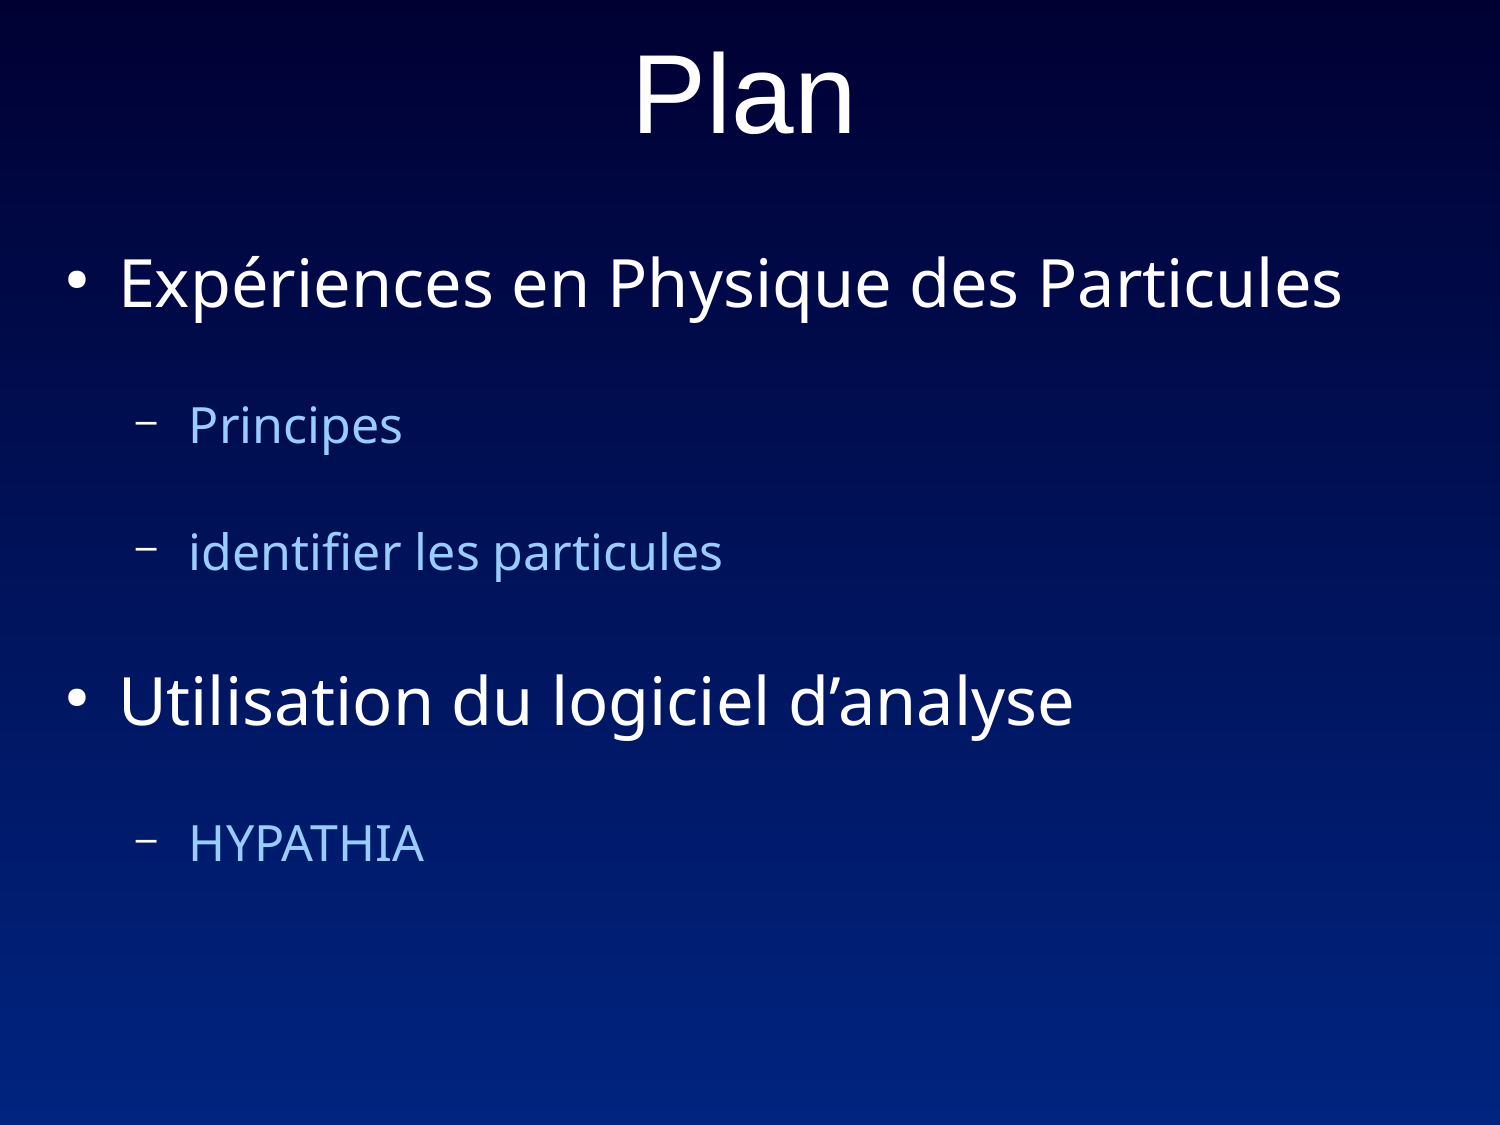

# Plan
Expériences en Physique des Particules
Principes
identifier les particules
Utilisation du logiciel d’analyse
HYPATHIA